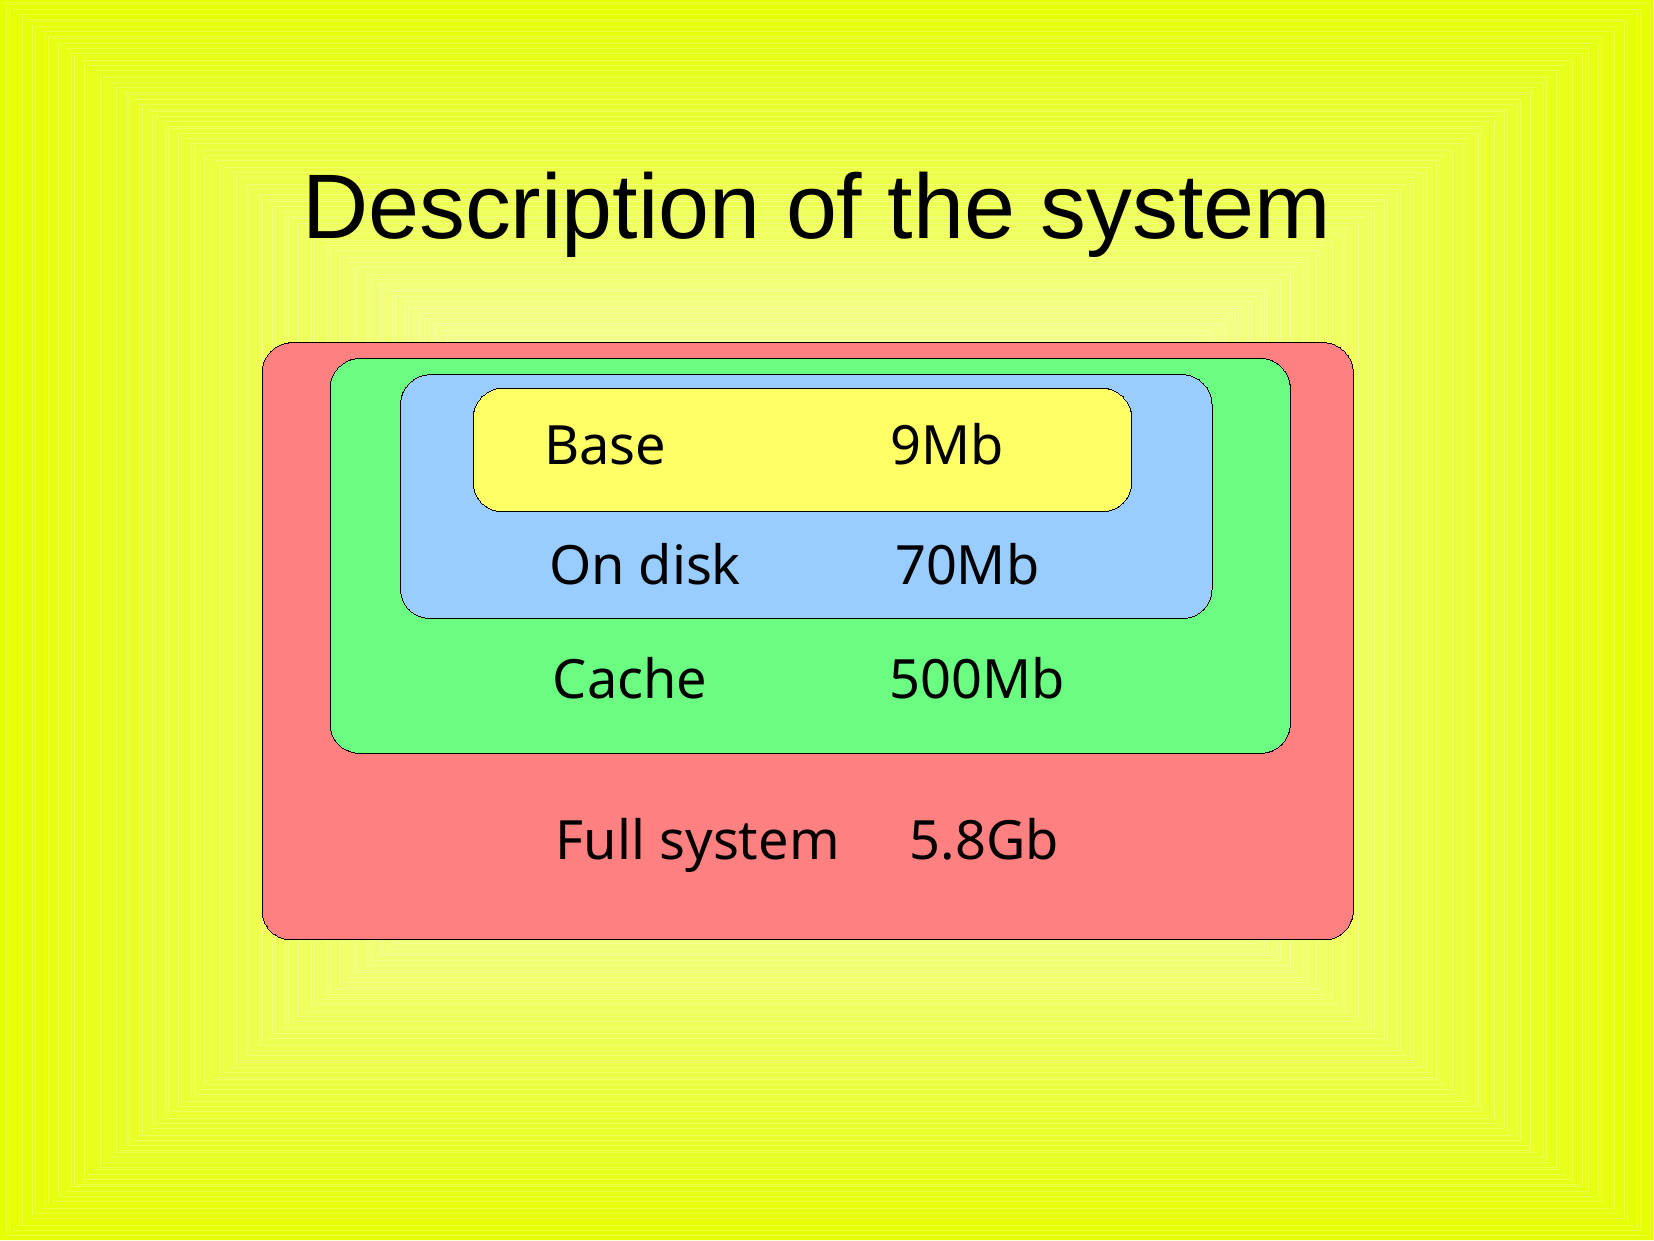

# Description of the system
Base 9Mb
On disk 70Mb
Cache 500Mb
Full system 5.8Gb